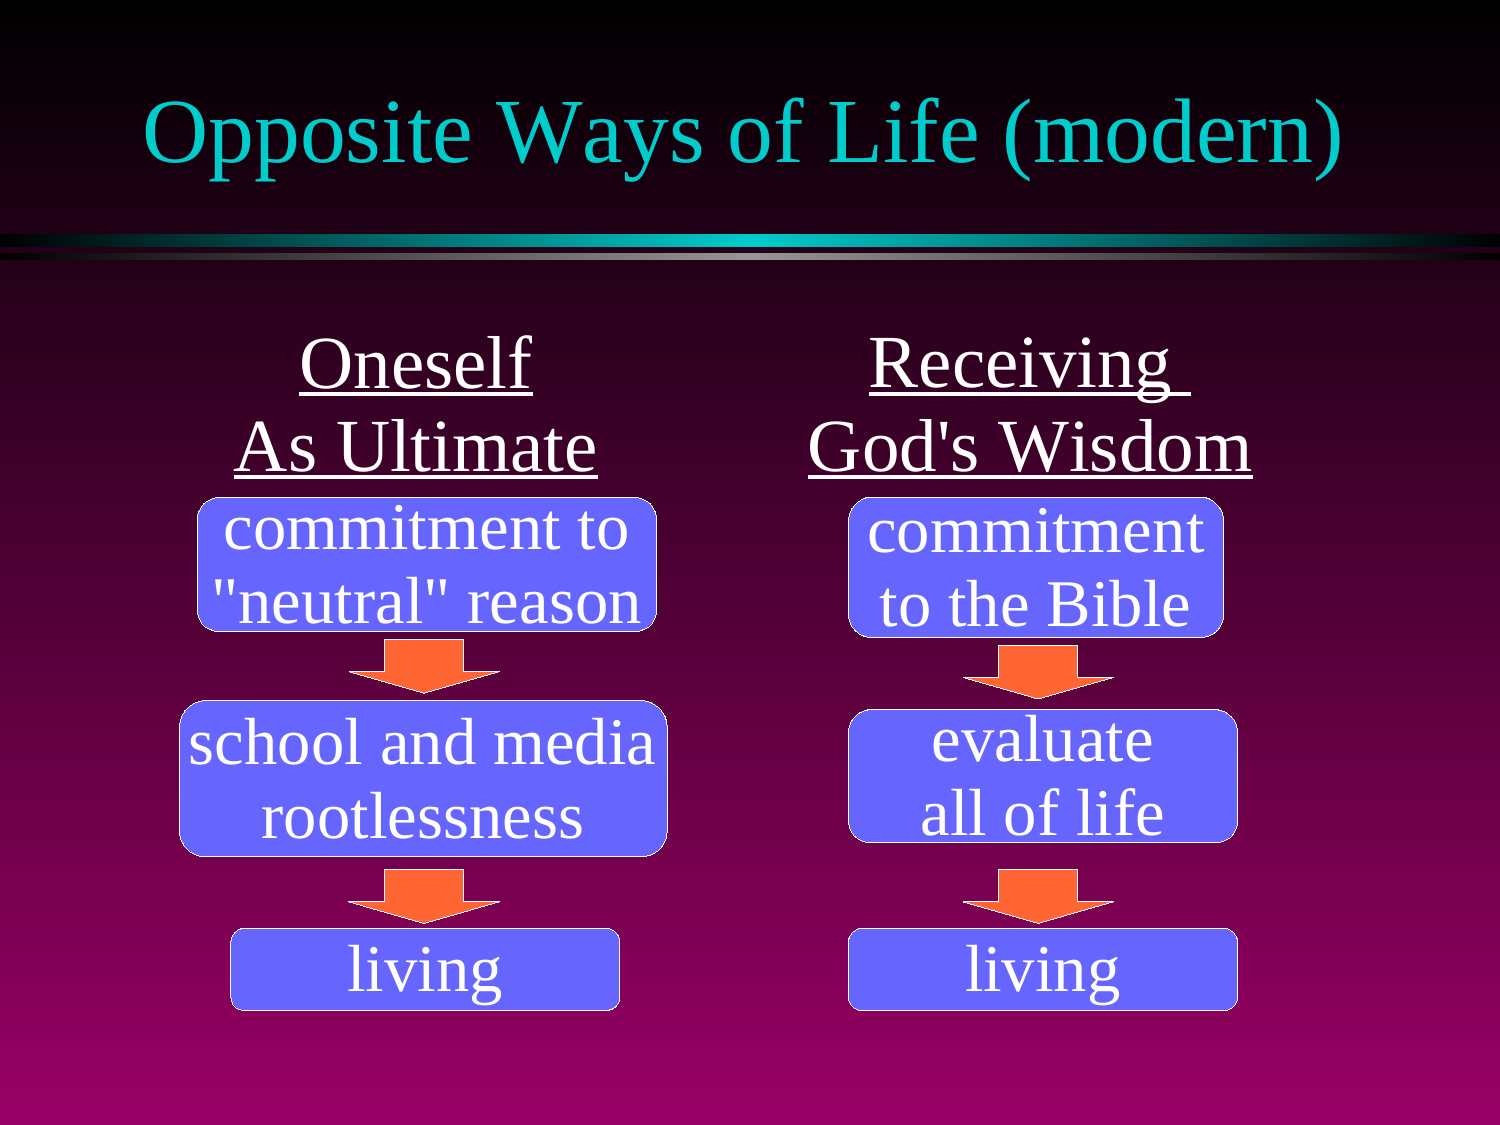

# Opposite Ways of Life (modern)
Receiving
God's Wisdom
Oneself
As Ultimate
commitment
to the Bible
commitment to
"neutral" reason
school and media
rootlessness
evaluate
all of life
living
living